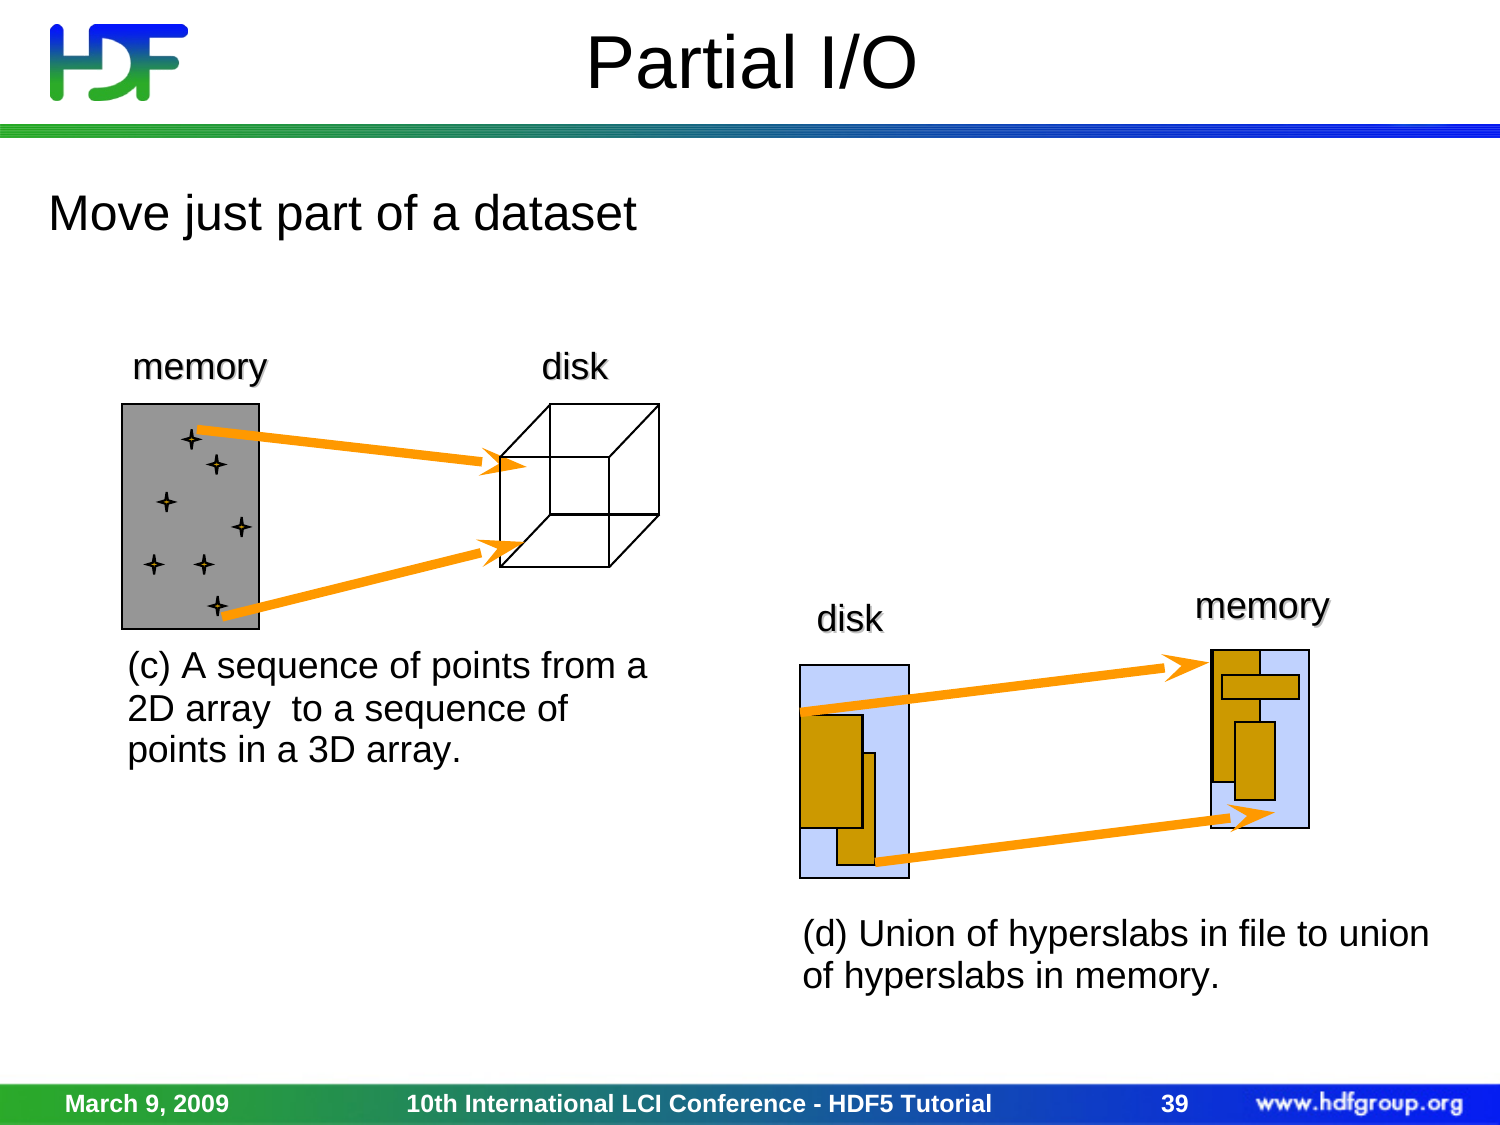

# Partial I/O
Move just part of a dataset
memory
disk
(c) A sequence of points from a 2D array to a sequence of points in a 3D array.
memory
disk
(d) Union of hyperslabs in file to union of hyperslabs in memory.
March 9, 2009
10th International LCI Conference - HDF5 Tutorial